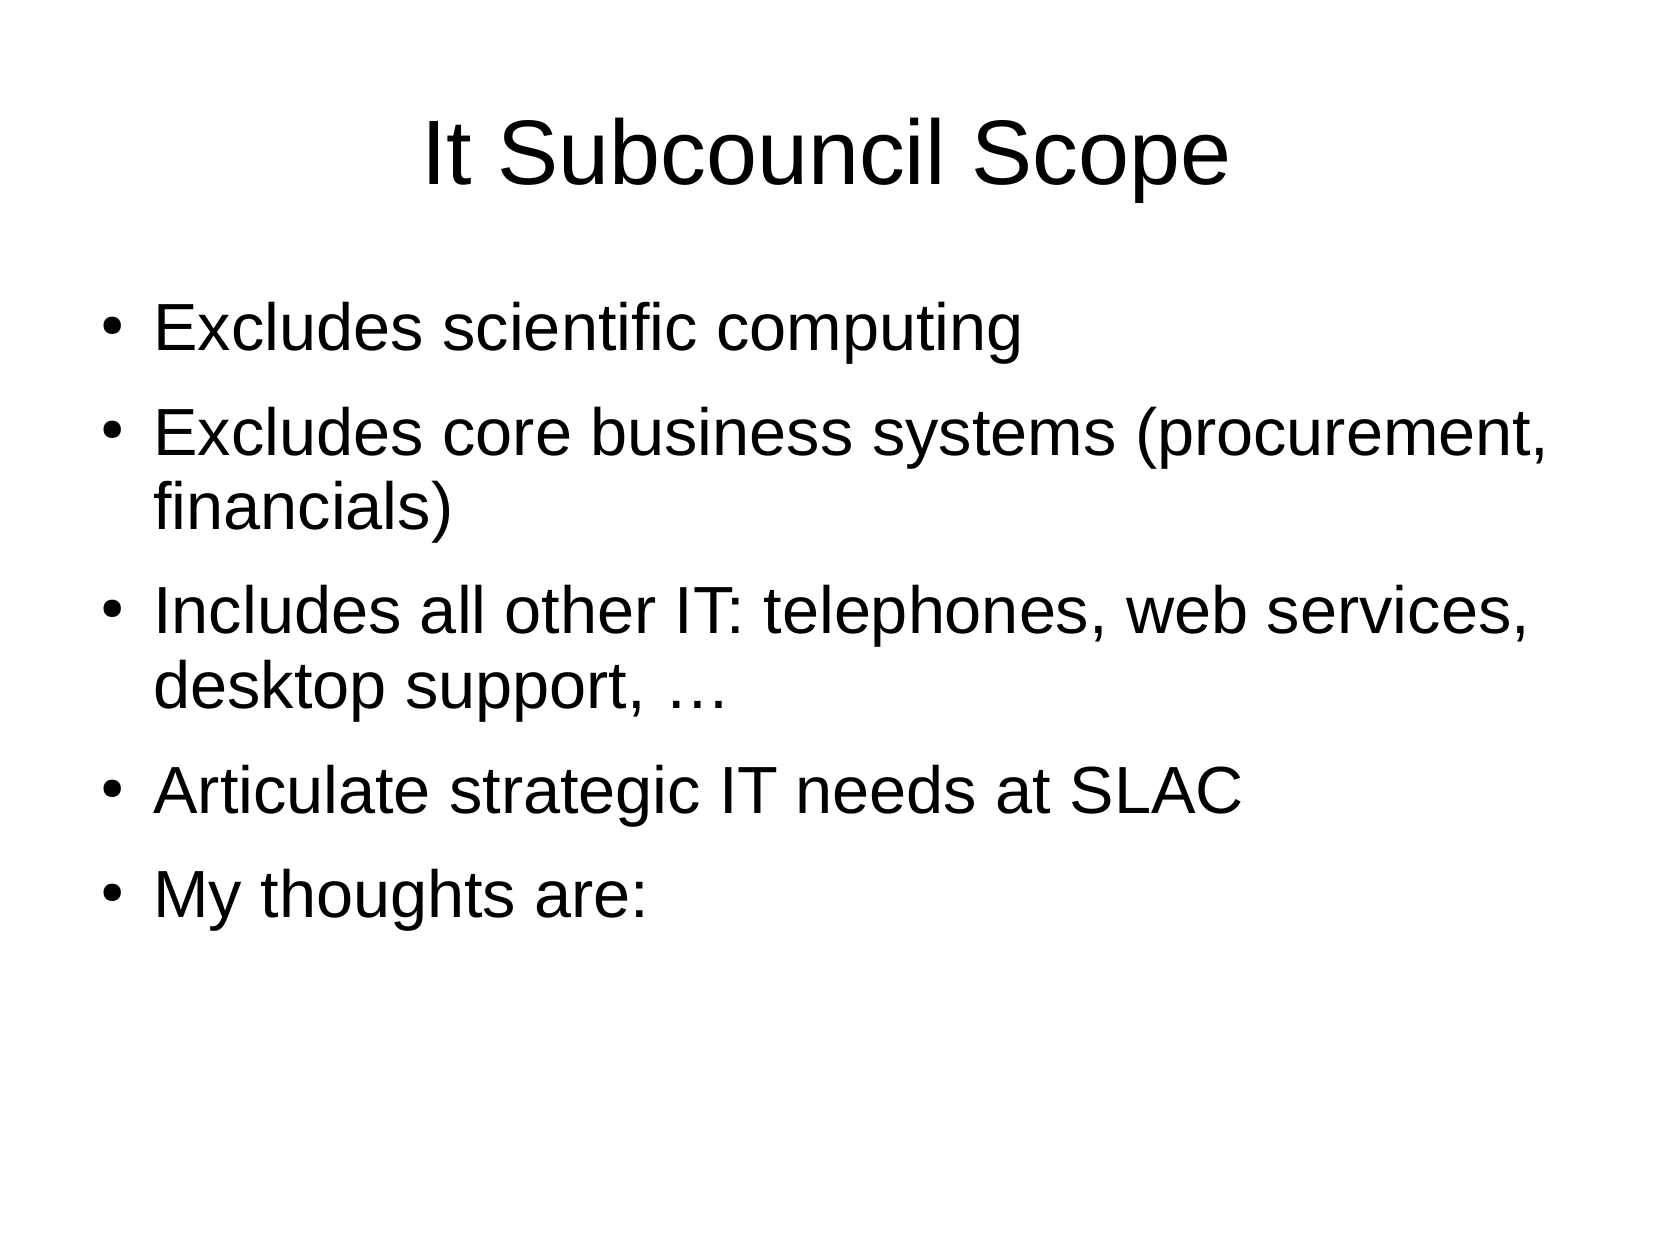

# It Subcouncil Scope
Excludes scientific computing
Excludes core business systems (procurement, financials)
Includes all other IT: telephones, web services, desktop support, …
Articulate strategic IT needs at SLAC
My thoughts are: